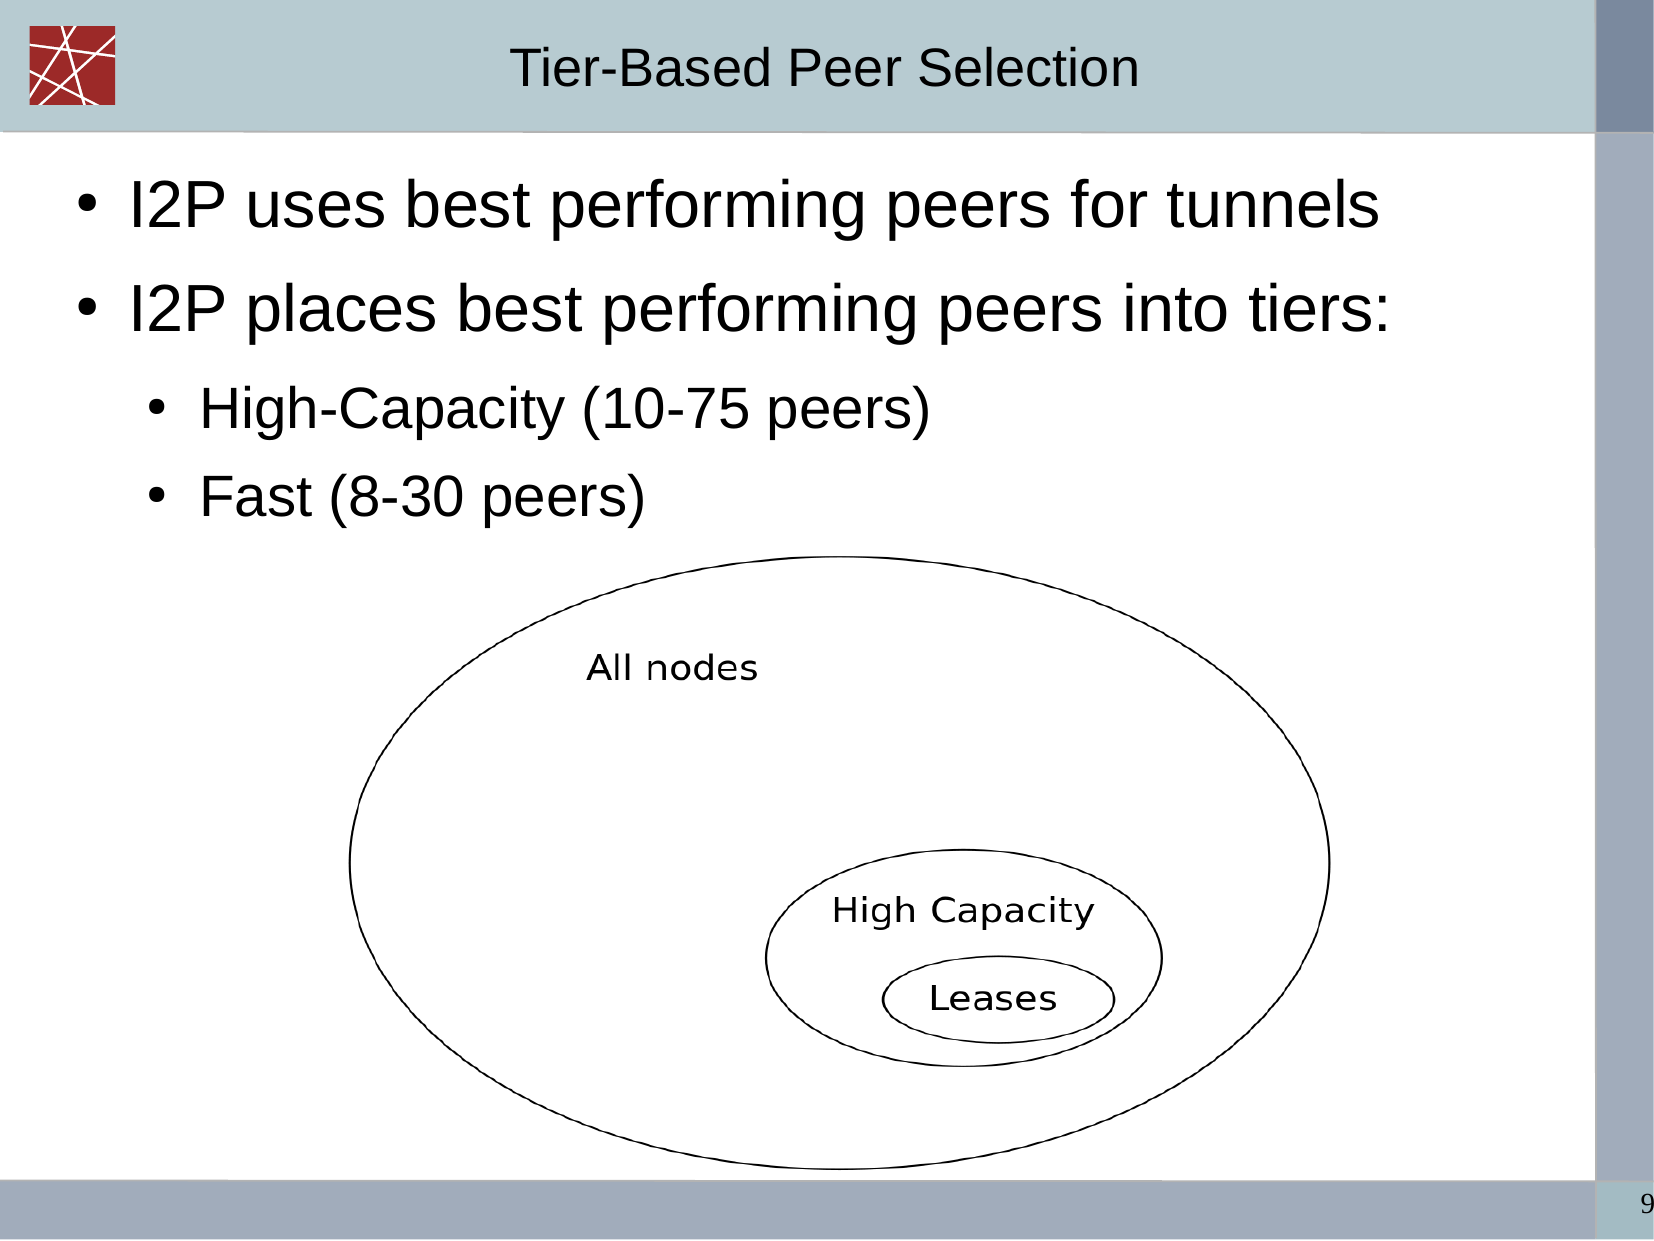

# Tier-Based Peer Selection
I2P uses best performing peers for tunnels
I2P places best performing peers into tiers:
High-Capacity (10-75 peers)
Fast (8-30 peers)
9